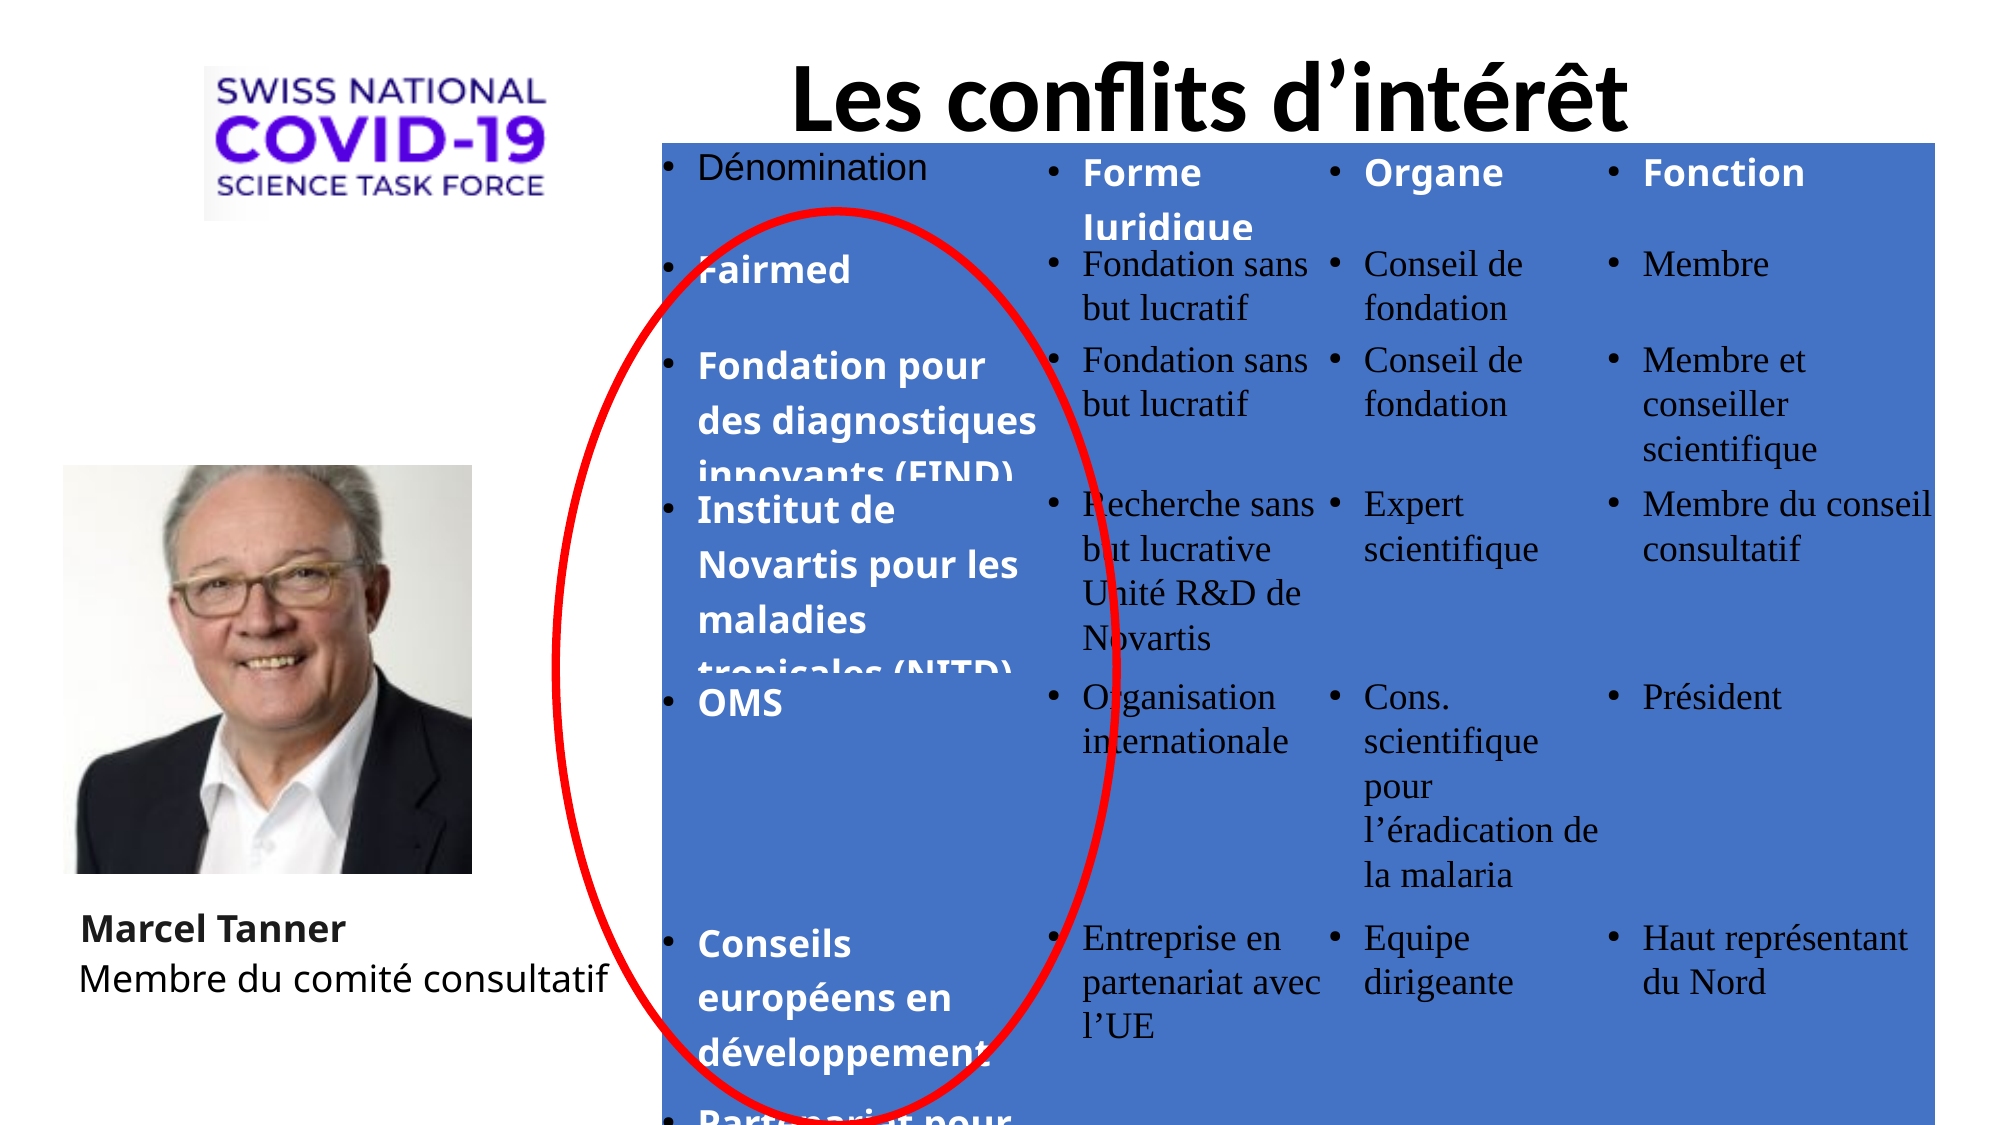

Les conflits d’intérêt
| Dénomination | Forme Juridique | Organe | Fonction |
| --- | --- | --- | --- |
| Fairmed | Fondation sans but lucratif | Conseil de fondation | Membre |
| Fondation pour des diagnostiques innovants (FIND) | Fondation sans but lucratif | Conseil de fondation | Membre et conseiller scientifique |
| Institut de Novartis pour les maladies tropicales (NITD) | Recherche sans but lucrative Unité R&D de Novartis | Expert scientifique | Membre du conseil consultatif |
| OMS | Organisation internationale | Cons. scientifique pour l’éradication de la malaria | Président |
| Conseils européens en développement Partenariat pour les essais cliniques (EDCTP) | Entreprise en partenariat avec l’UE | Equipe dirigeante | Haut représentant du Nord |
Marcel Tanner
Membre du comité consultatif